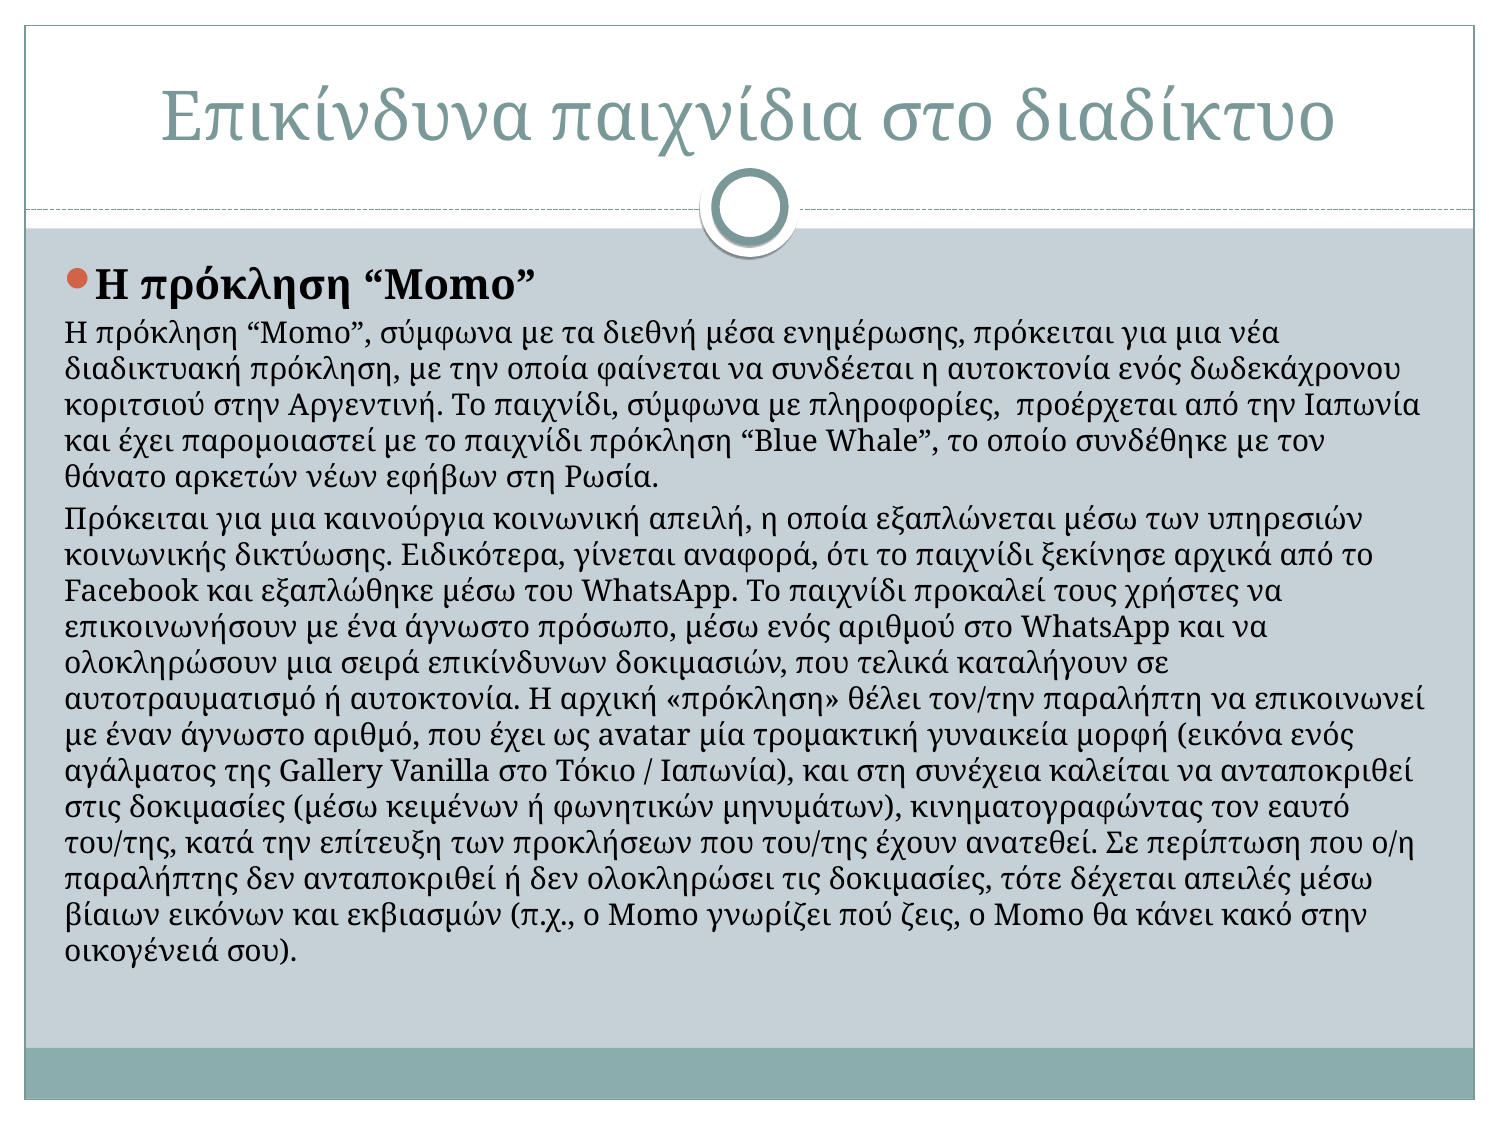

# Επικίνδυνα παιχνίδια στο διαδίκτυο
 Η πρόκληση “Momo”
Η πρόκληση “Momo”, σύμφωνα με τα διεθνή μέσα ενημέρωσης, πρόκειται για μια νέα διαδικτυακή πρόκληση, με την οποία φαίνεται να συνδέεται η αυτοκτονία ενός δωδεκάχρονου κοριτσιού στην Αργεντινή. Το παιχνίδι, σύμφωνα με πληροφορίες, προέρχεται από την Ιαπωνία και έχει παρομοιαστεί με το παιχνίδι πρόκληση “Blue Whale”, το οποίο συνδέθηκε με τον θάνατο αρκετών νέων εφήβων στη Ρωσία.
Πρόκειται για μια καινούργια κοινωνική απειλή, η οποία εξαπλώνεται μέσω των υπηρεσιών κοινωνικής δικτύωσης. Ειδικότερα, γίνεται αναφορά, ότι το παιχνίδι ξεκίνησε αρχικά από το Facebook και εξαπλώθηκε μέσω του WhatsApp. Το παιχνίδι προκαλεί τους χρήστες να επικοινωνήσουν με ένα άγνωστο πρόσωπο, μέσω ενός αριθμού στο WhatsApp και να ολοκληρώσουν μια σειρά επικίνδυνων δοκιμασιών, που τελικά καταλήγουν σε αυτοτραυματισμό ή αυτοκτονία. Η αρχική «πρόκληση» θέλει τον/την παραλήπτη να επικοινωνεί με έναν άγνωστο αριθμό, που έχει ως avatar μία τρομακτική γυναικεία μορφή (εικόνα ενός αγάλματος της Gallery Vanilla στο Τόκιο / Ιαπωνία), και στη συνέχεια καλείται να ανταποκριθεί στις δοκιμασίες (μέσω κειμένων ή φωνητικών μηνυμάτων), κινηματογραφώντας τον εαυτό του/της, κατά την επίτευξη των προκλήσεων που του/της έχουν ανατεθεί. Σε περίπτωση που ο/η παραλήπτης δεν ανταποκριθεί ή δεν ολοκληρώσει τις δοκιμασίες, τότε δέχεται απειλές μέσω βίαιων εικόνων και εκβιασμών (π.χ., ο Momo γνωρίζει πού ζεις, ο Momo θα κάνει κακό στην οικογένειά σου).